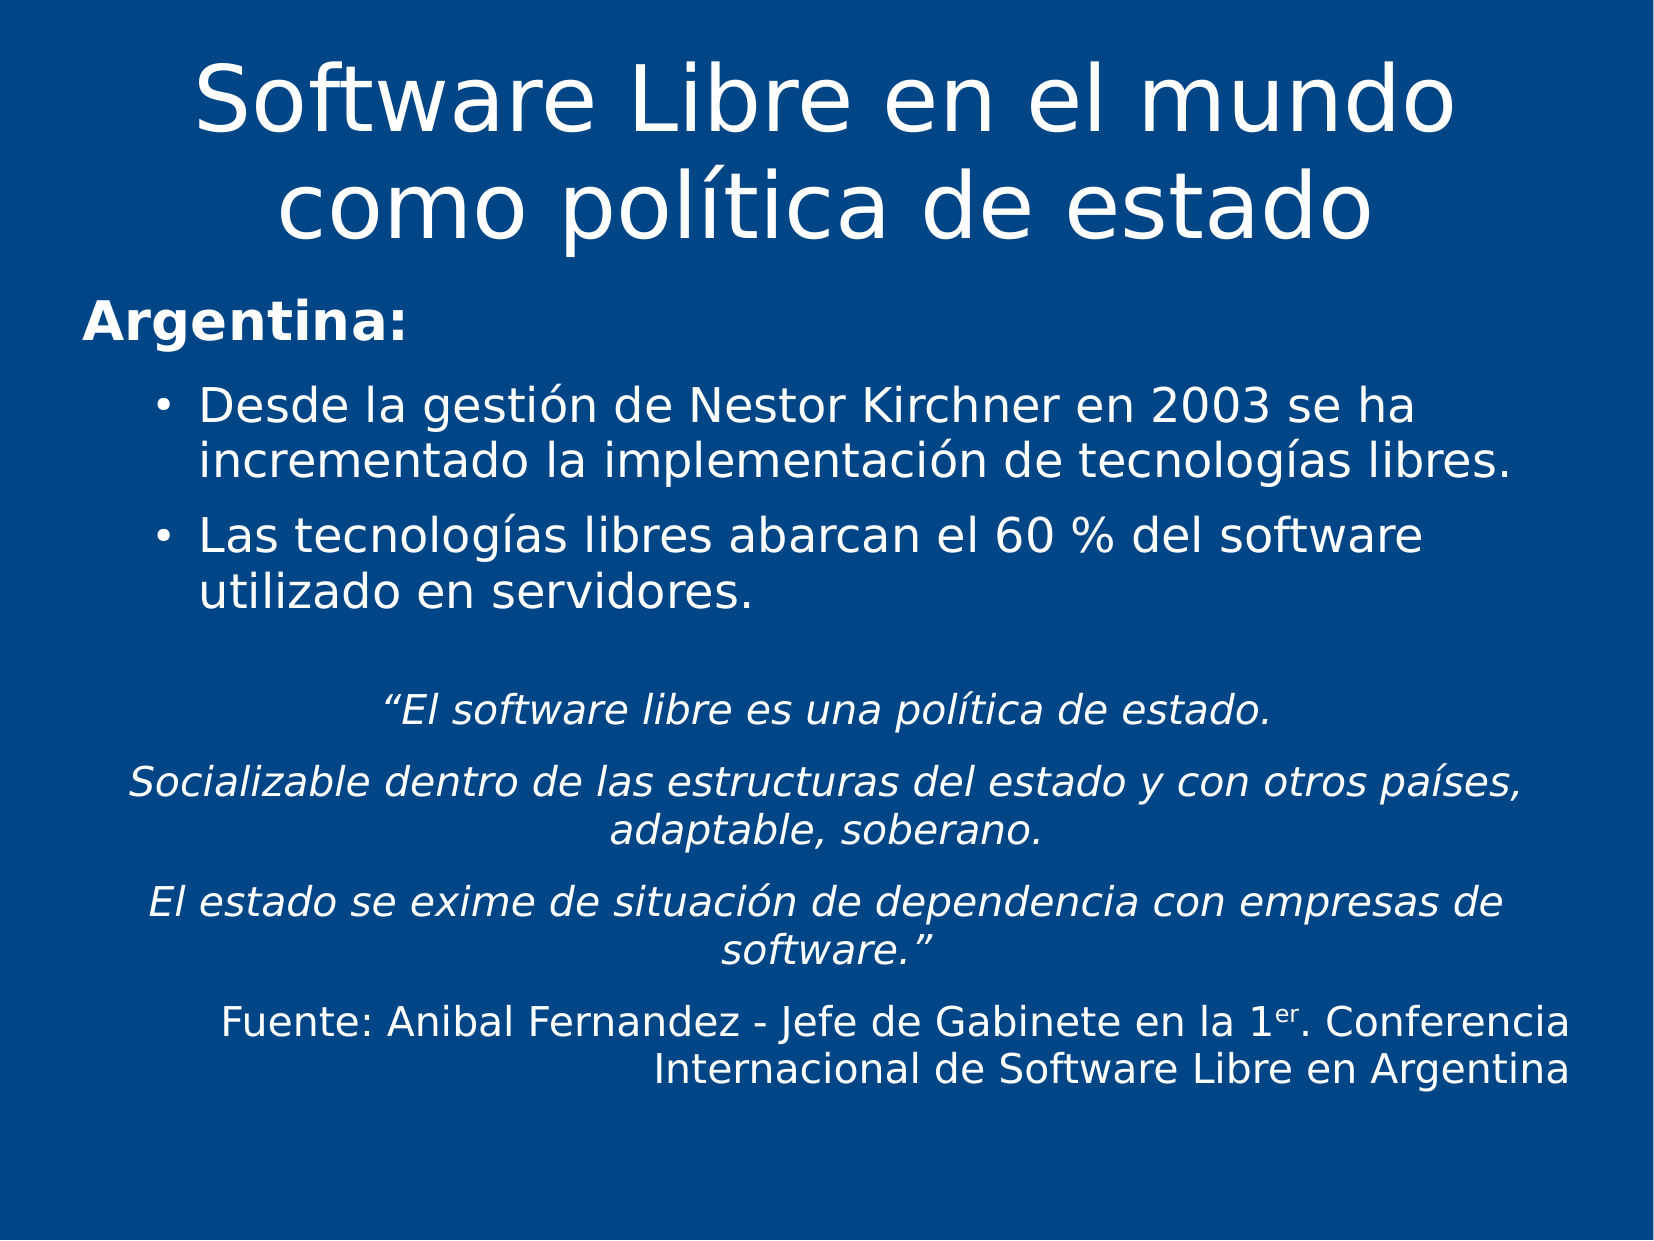

# Software Libre en el mundo como política de estado
Argentina:
Desde la gestión de Nestor Kirchner en 2003 se ha incrementado la implementación de tecnologías libres.
Las tecnologías libres abarcan el 60 % del software utilizado en servidores.
“El software libre es una política de estado.
Socializable dentro de las estructuras del estado y con otros países, adaptable, soberano.
El estado se exime de situación de dependencia con empresas de software.”
Fuente: Anibal Fernandez - Jefe de Gabinete en la 1er. Conferencia Internacional de Software Libre en Argentina